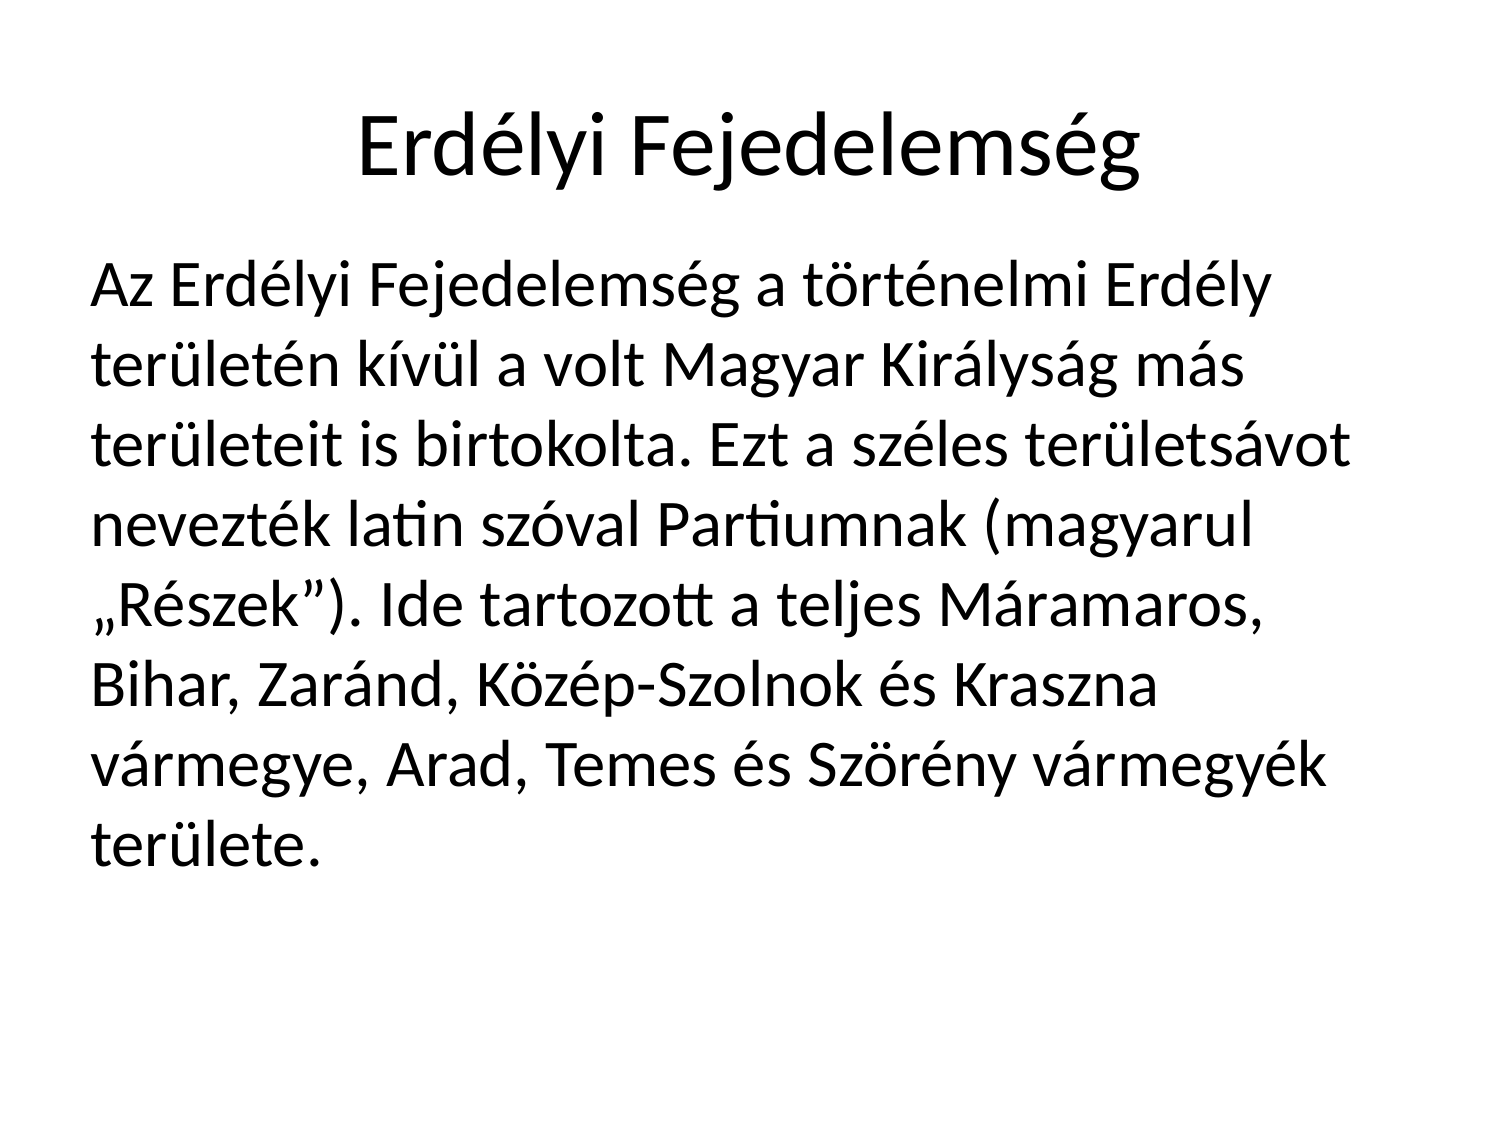

# Erdélyi Fejedelemség
Az Erdélyi Fejedelemség a történelmi Erdély területén kívül a volt Magyar Királyság más területeit is birtokolta. Ezt a széles területsávot nevezték latin szóval Partiumnak (magyarul „Részek”). Ide tartozott a teljes Máramaros, Bihar, Zaránd, Közép-Szolnok és Kraszna vármegye, Arad, Temes és Szörény vármegyék területe.